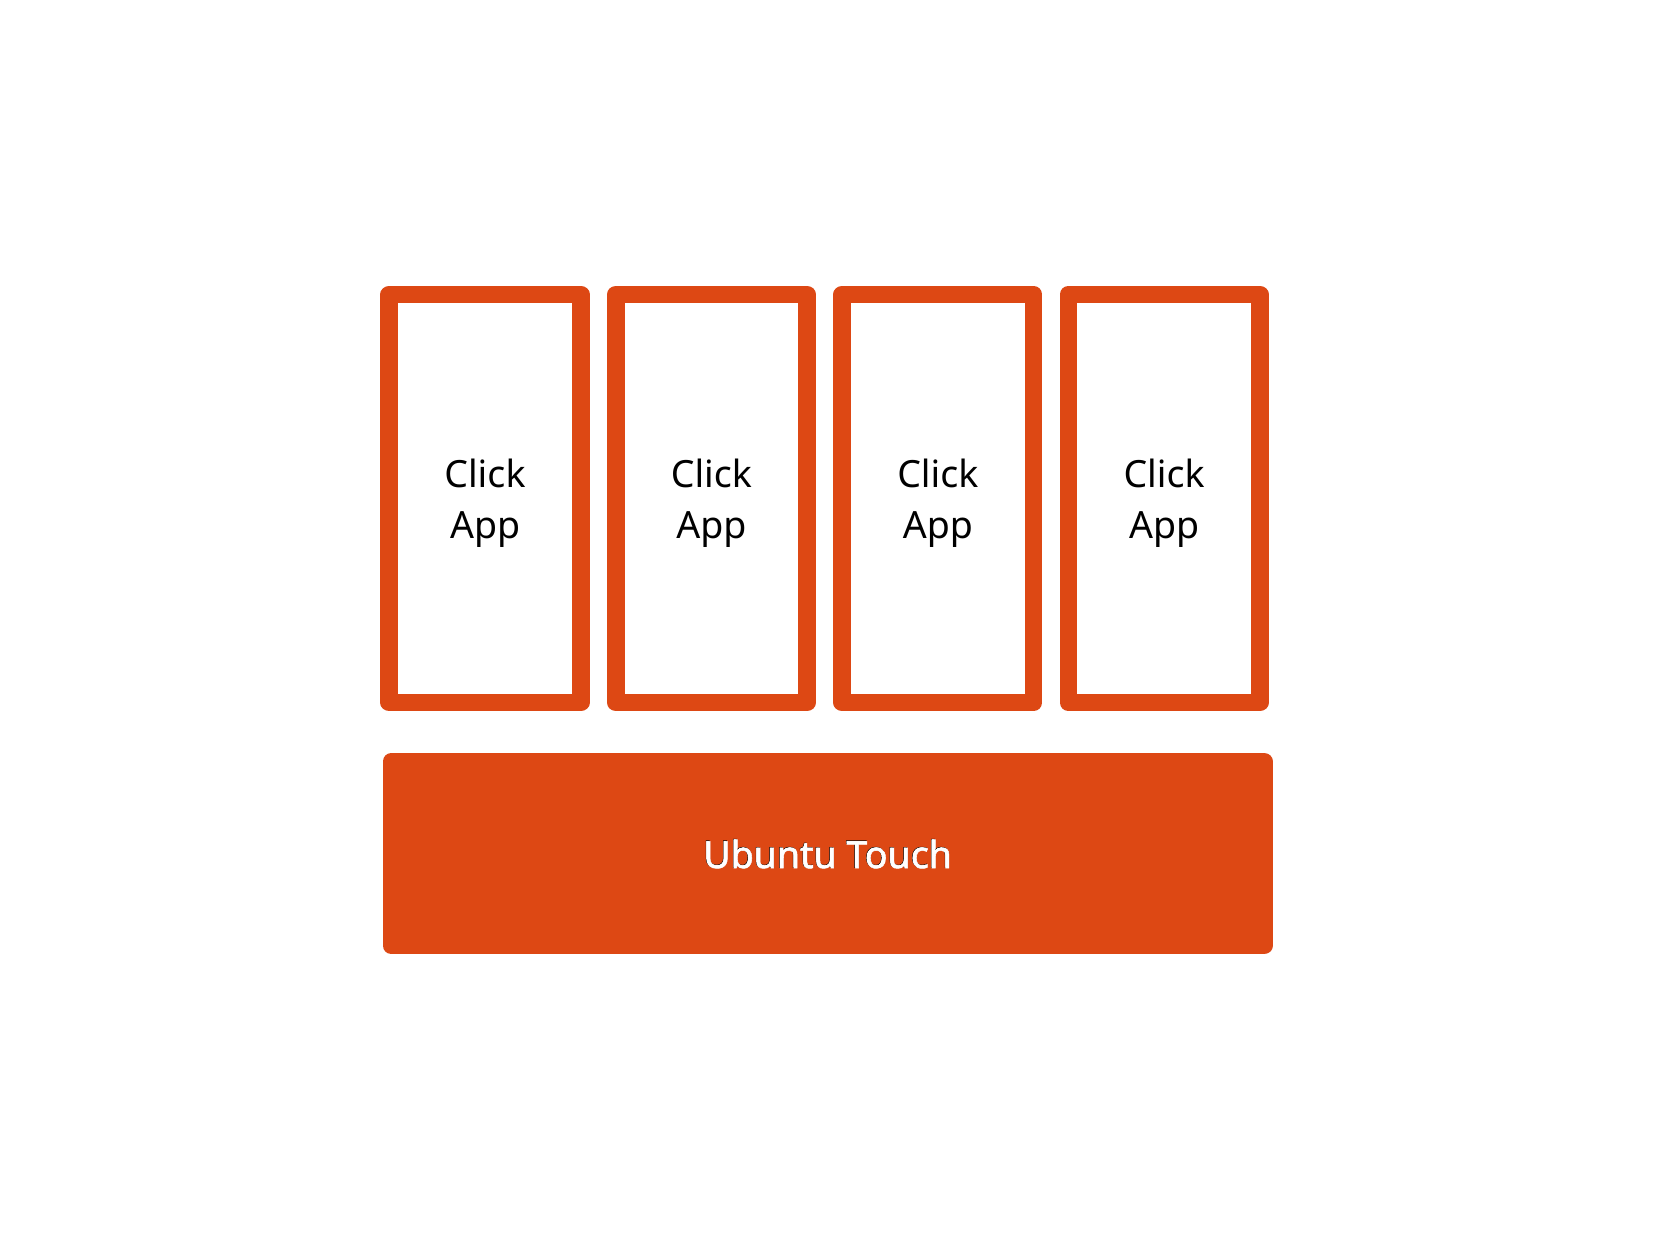

#
Click
App
Click
App
Click
App
Click
App
Ubuntu Touch